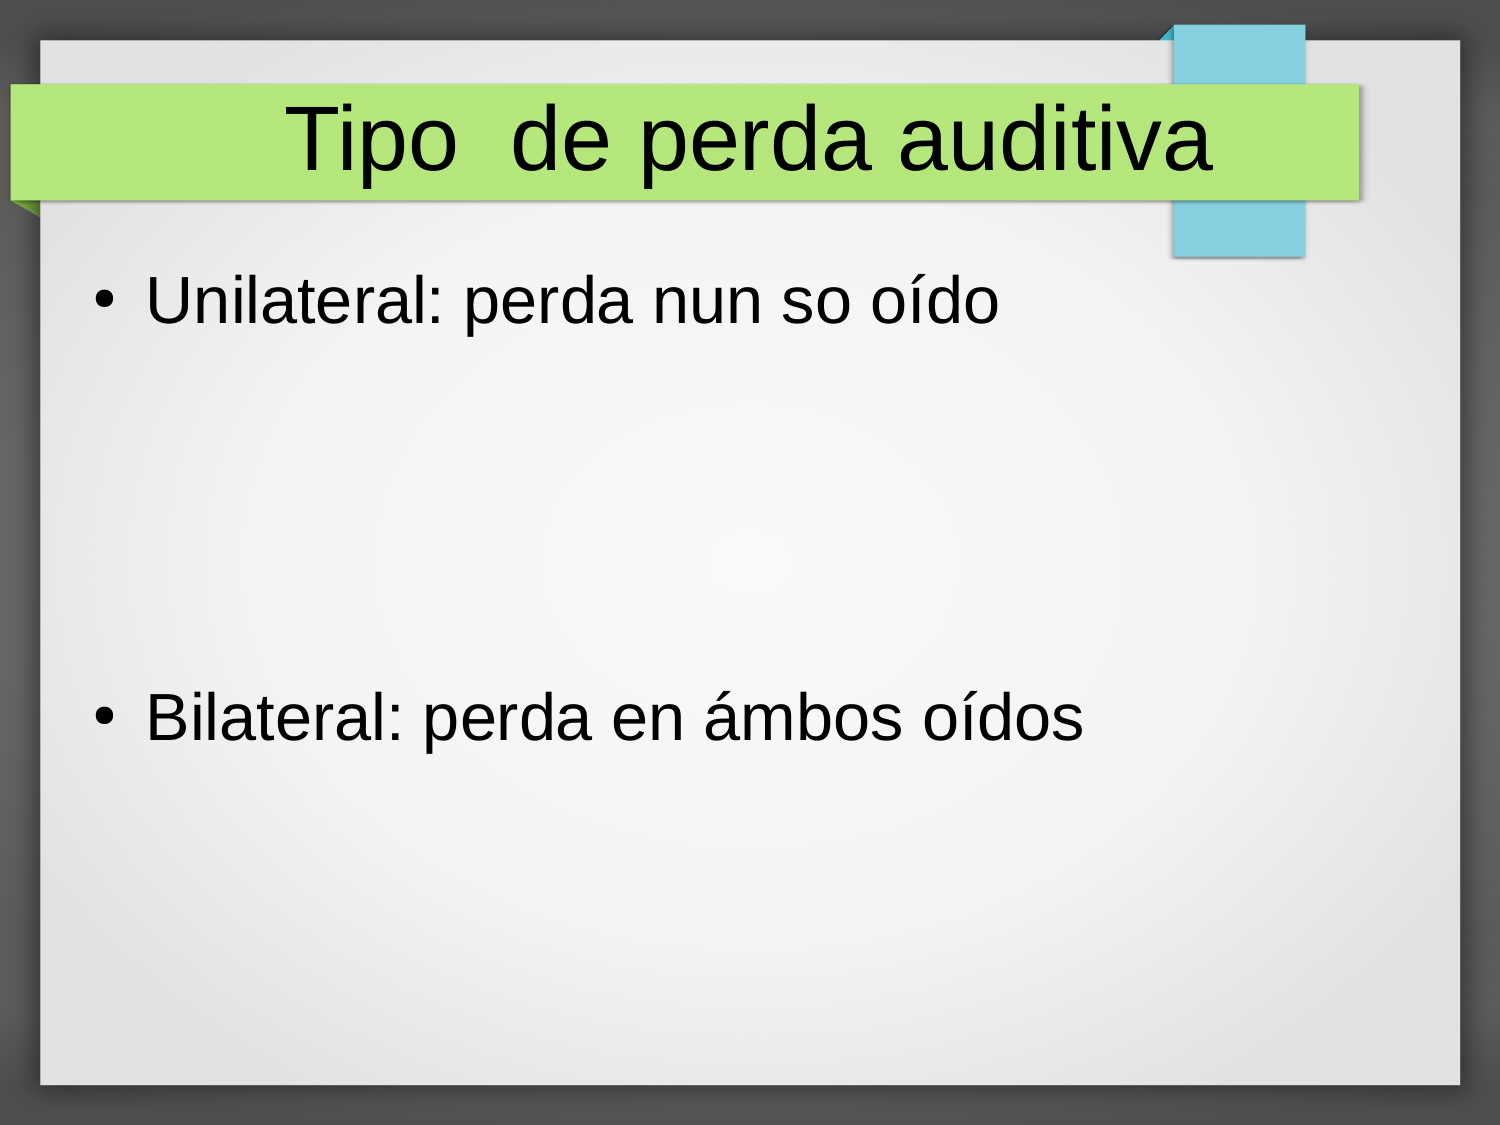

# Tipo de perda auditiva
Unilateral: perda nun so oído
Bilateral: perda en ámbos oídos